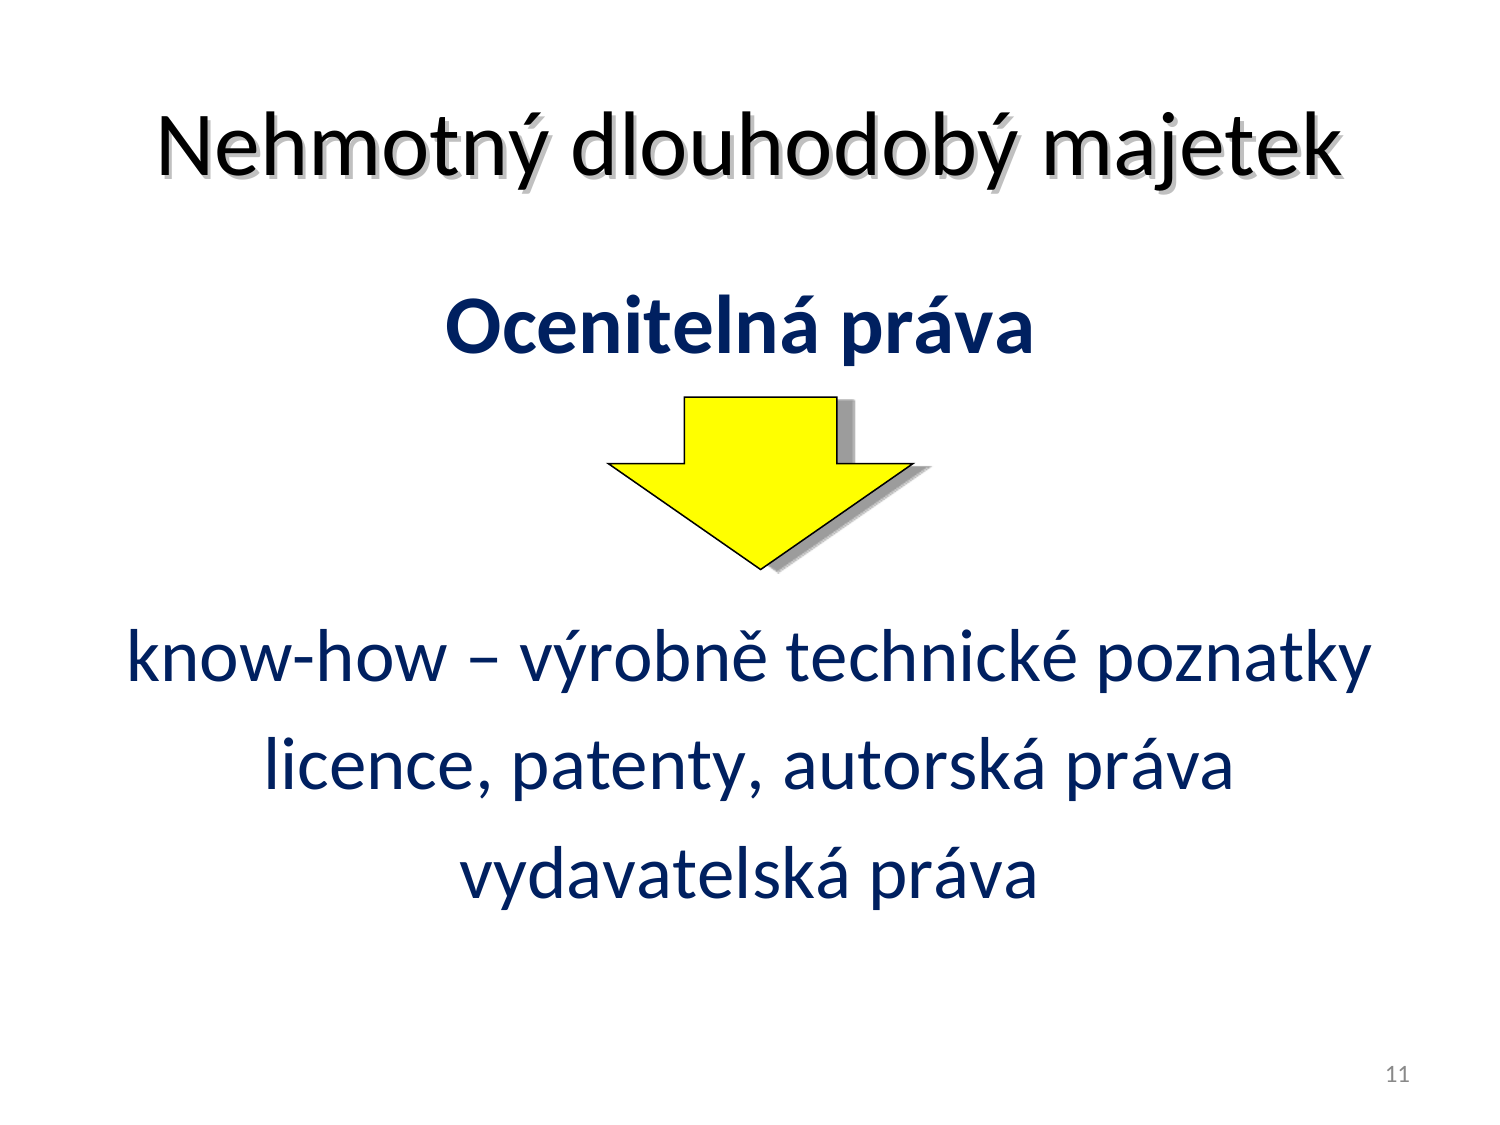

# Nehmotný dlouhodobý majetek
Ocenitelná práva
know-how – výrobně technické poznatky
licence, patenty, autorská práva
vydavatelská práva